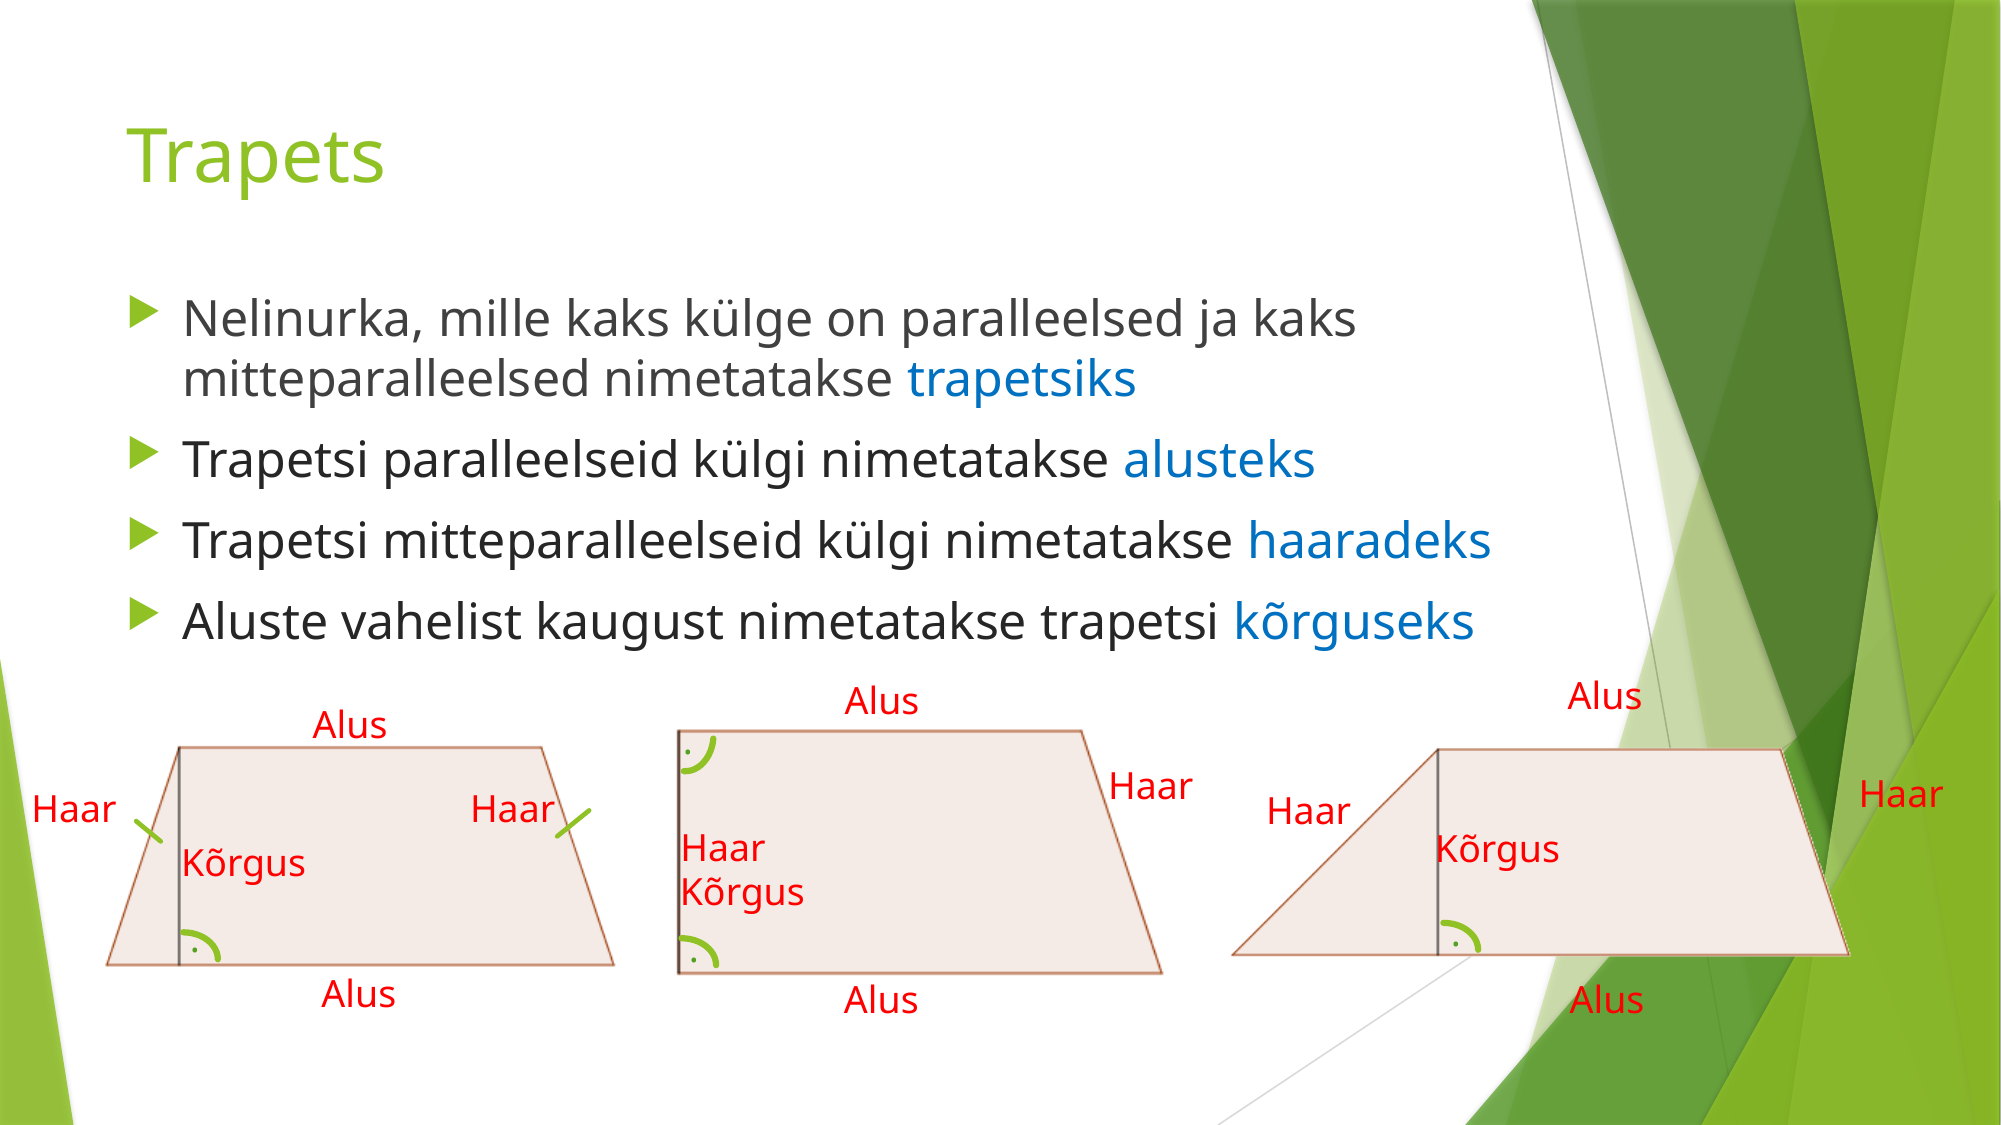

# Trapets
Nelinurka, mille kaks külge on paralleelsed ja kaks mitteparalleelsed nimetatakse trapetsiks
Trapetsi paralleelseid külgi nimetatakse alusteks
Trapetsi mitteparalleelseid külgi nimetatakse haaradeks
Aluste vahelist kaugust nimetatakse trapetsi kõrguseks
Alus
Alus
Alus
.
Haar
Haar
Haar
Haar
Haar
Haar
Kõrgus
Kõrgus
Kõrgus
.
.
.
Alus
Alus
Alus